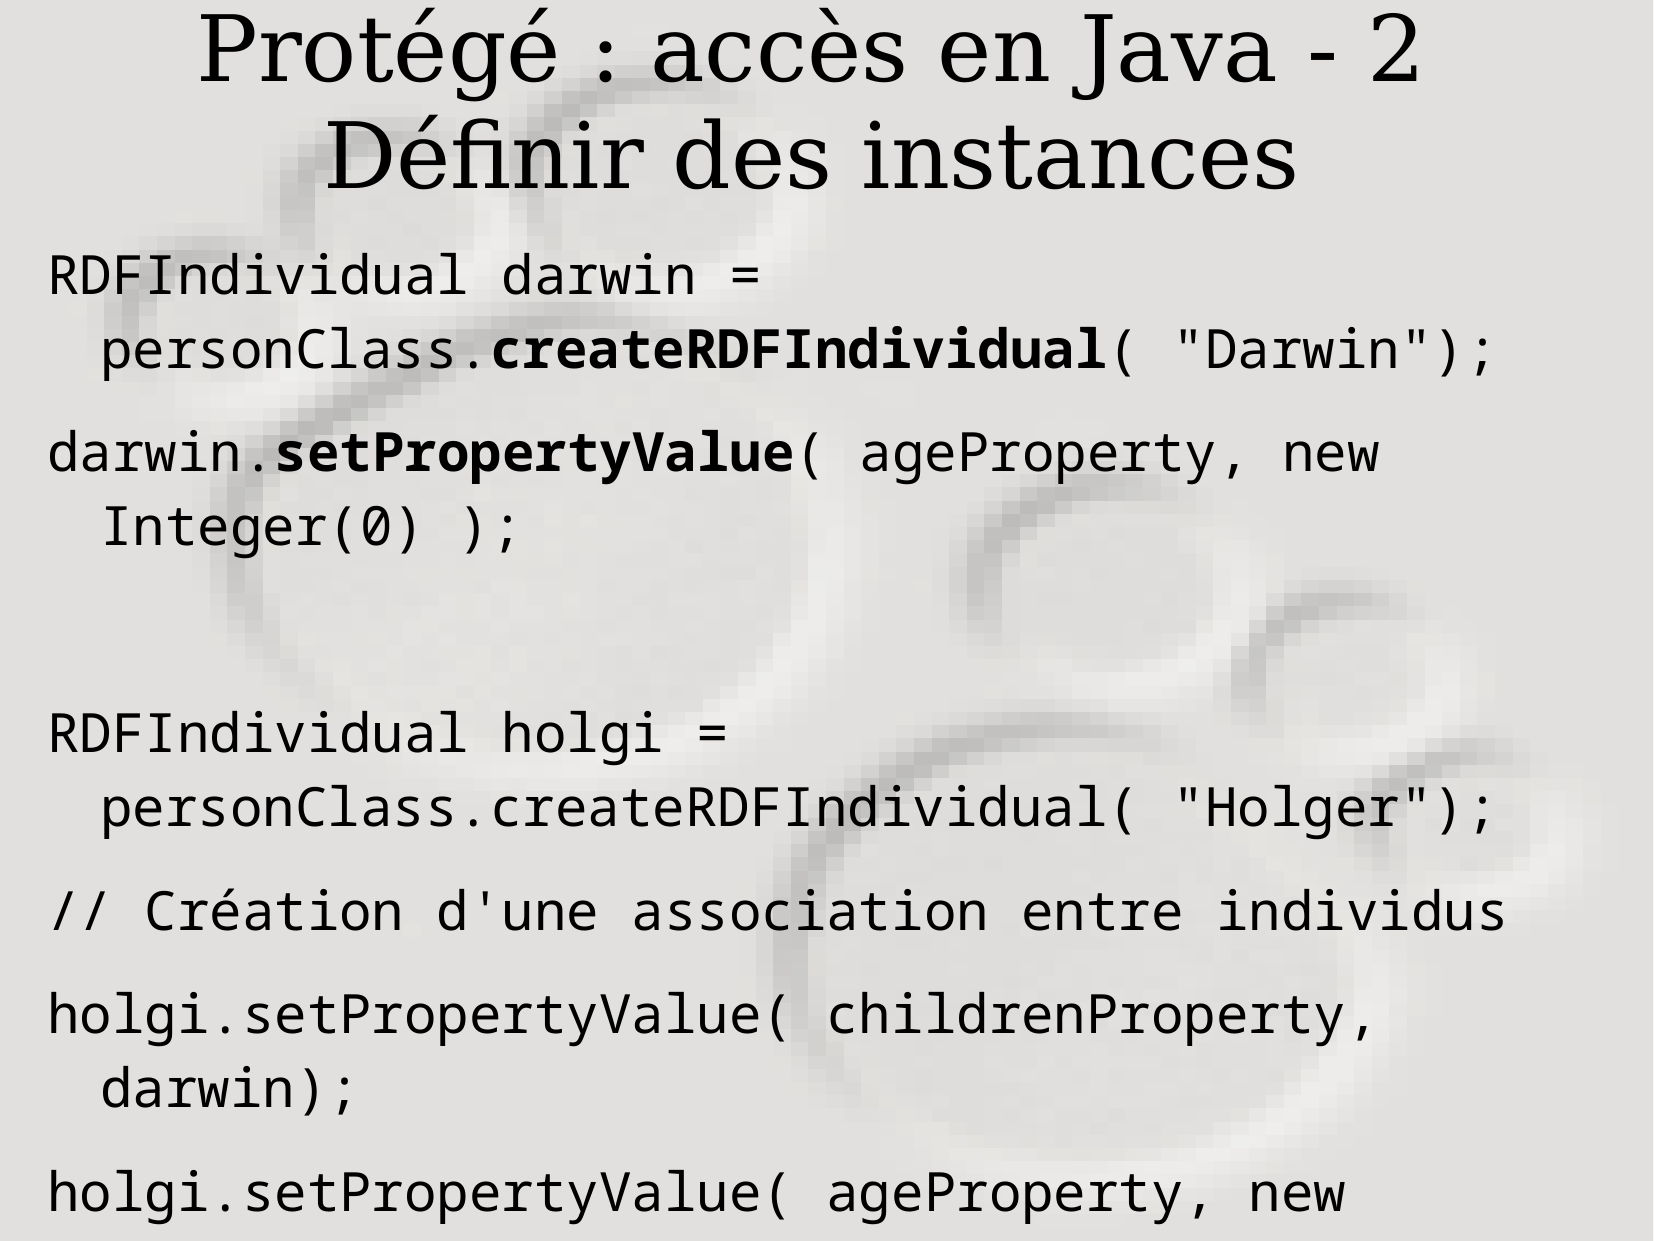

# Protégé : accès en Java - 2 Définir des instances
RDFIndividual darwin = personClass.createRDFIndividual( "Darwin");
darwin.setPropertyValue( ageProperty, new Integer(0) );
RDFIndividual holgi = personClass.createRDFIndividual( "Holger");
// Création d'une association entre individus
holgi.setPropertyValue( childrenProperty, darwin);
holgi.setPropertyValue( ageProperty, new Integer(33) );